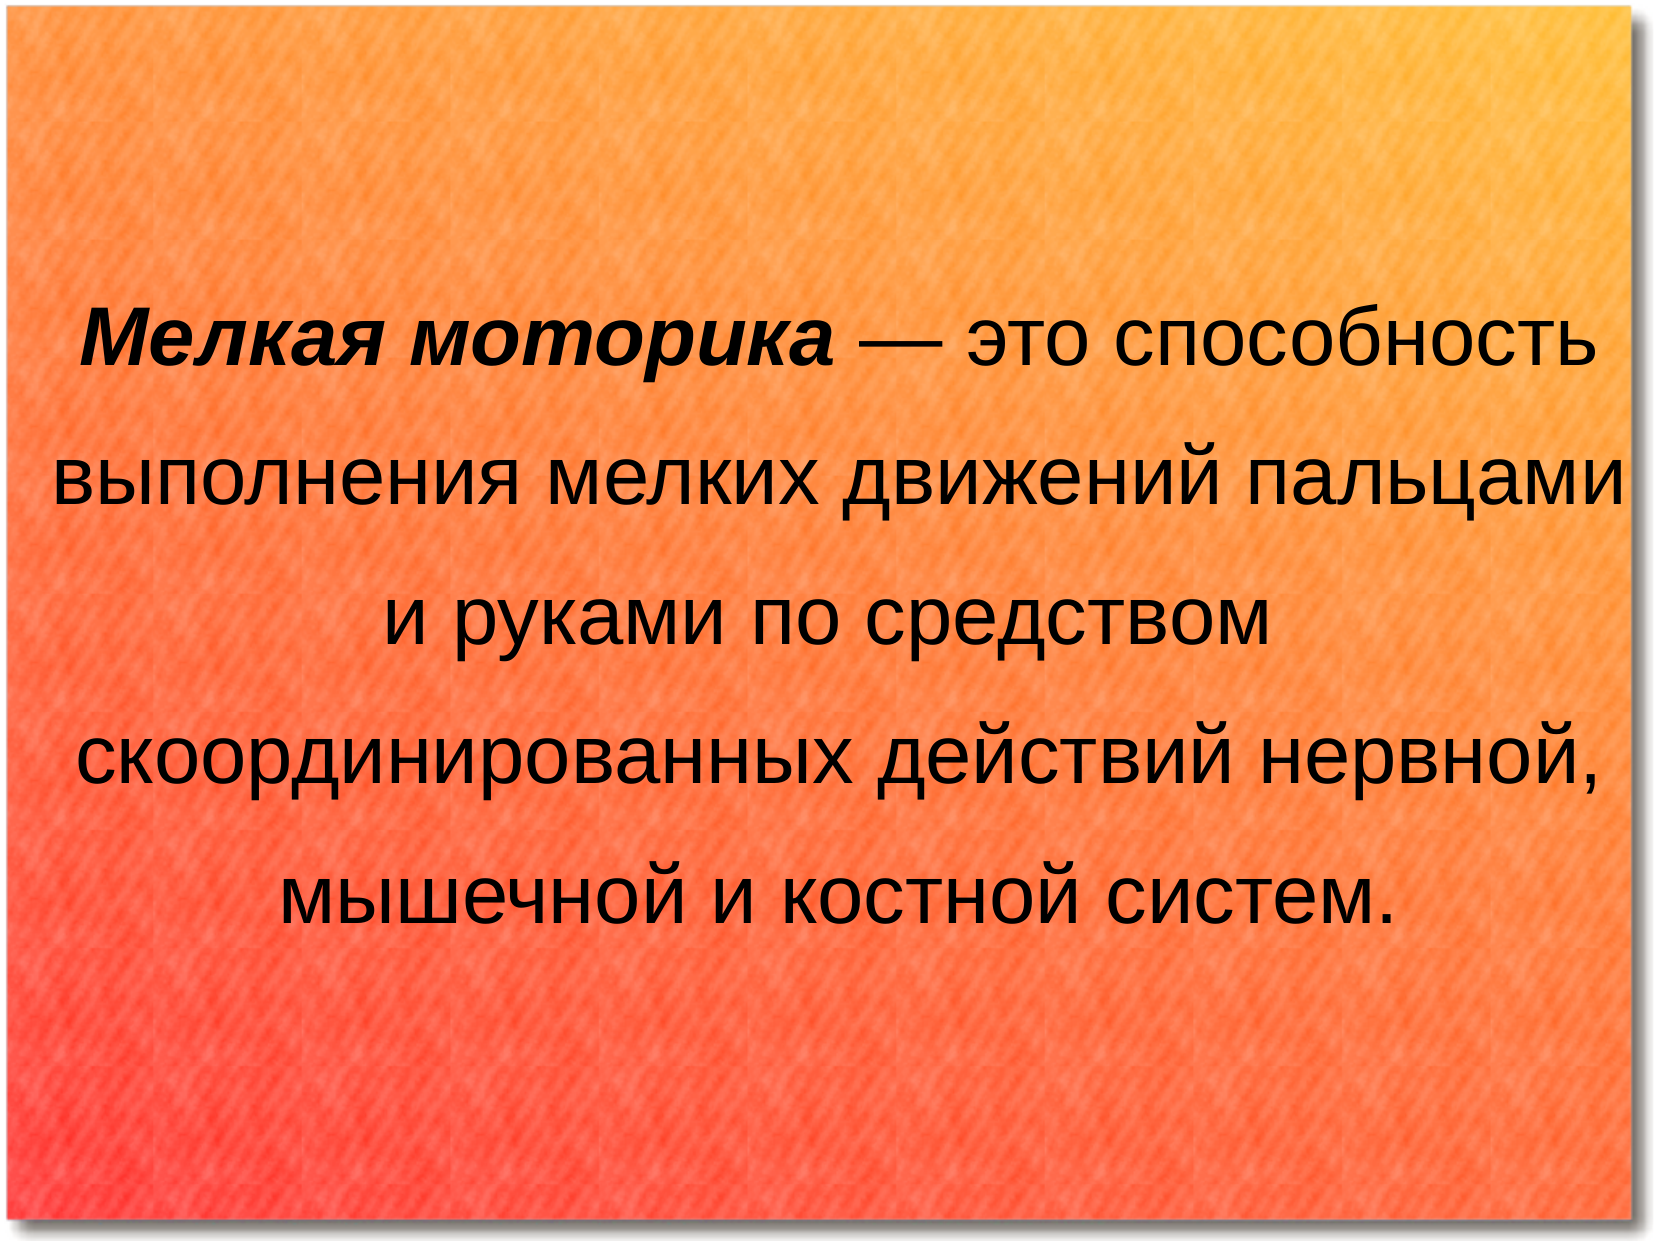

Мелкая моторика — это способность выполнения мелких движений пальцами и руками по средством скоординированных действий нервной, мышечной и костной систем.